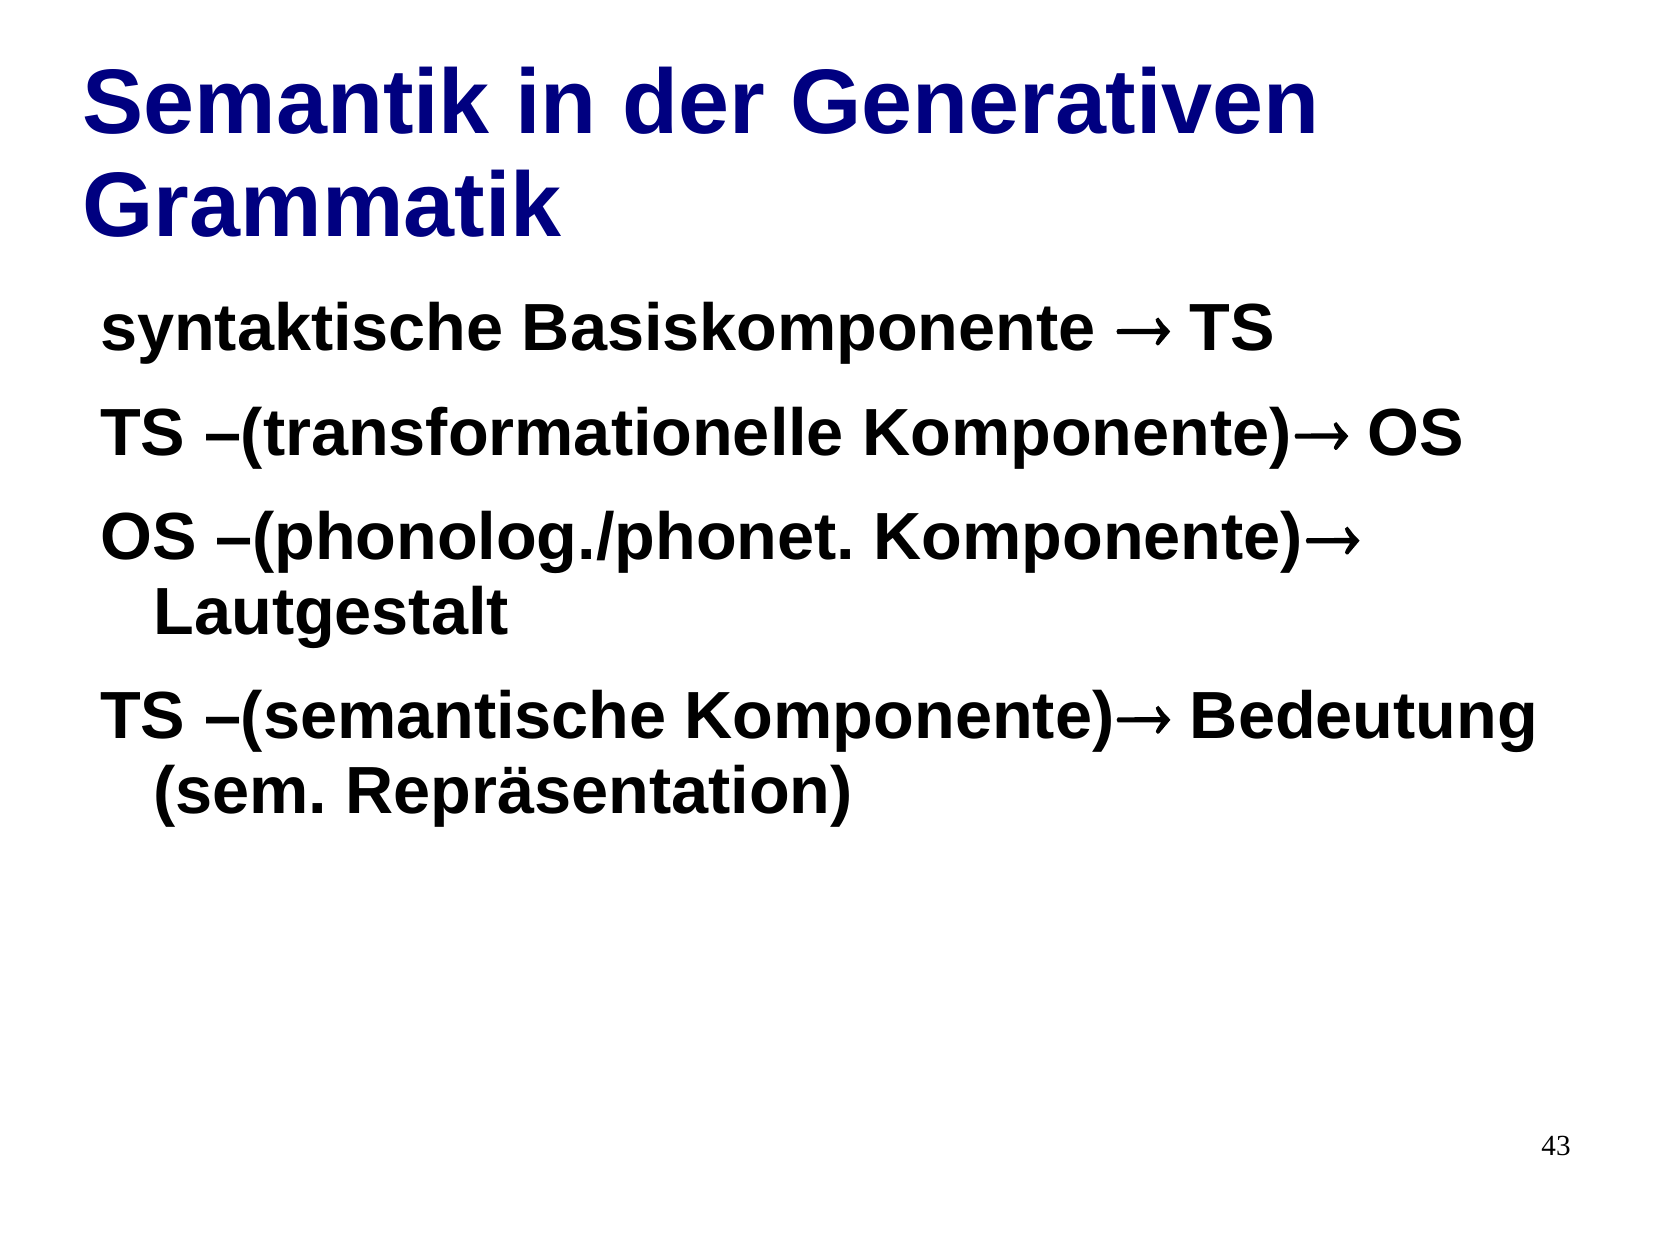

# Semantik in der Generativen Grammatik
syntaktische Basiskomponente  TS
TS –(transformationelle Komponente) OS
OS –(phonolog./phonet. Komponente) Lautgestalt
TS –(semantische Komponente) Bedeutung (sem. Repräsentation)
43